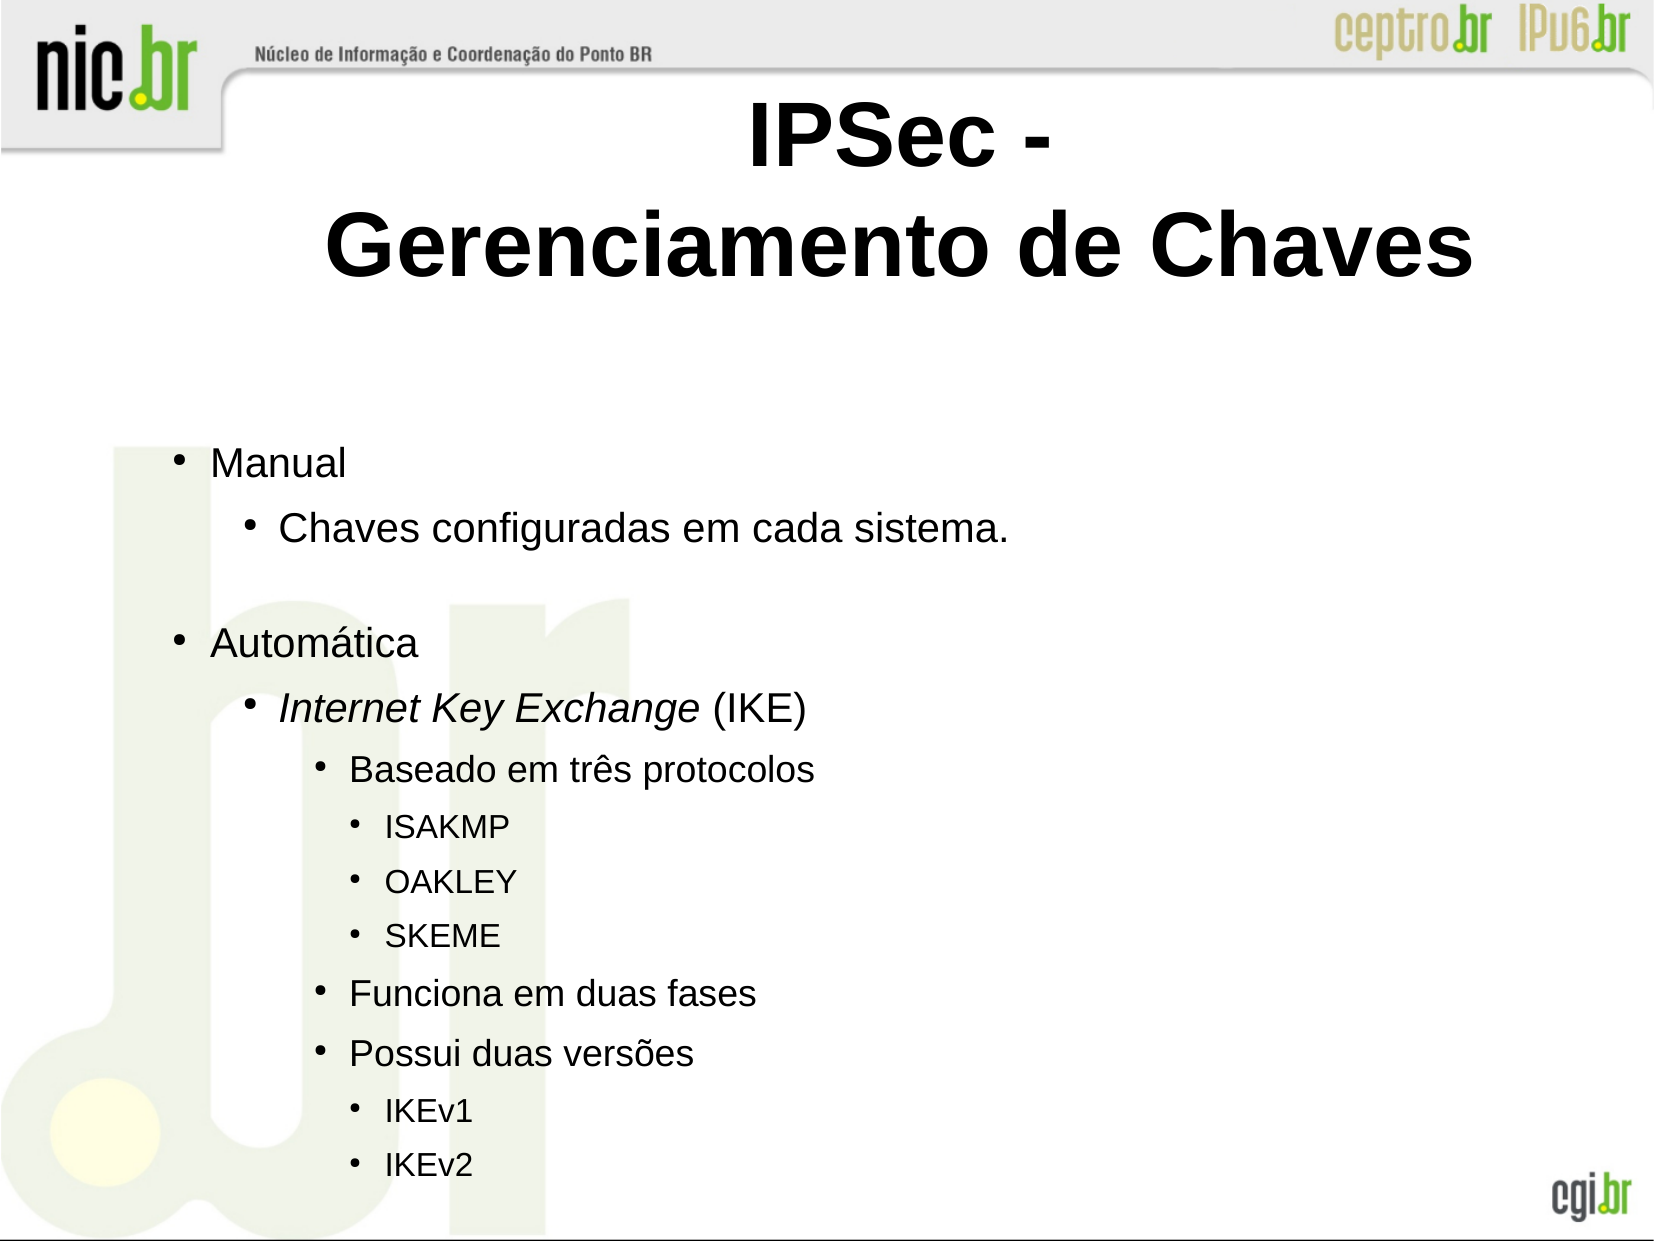

IPSec -
Gerenciamento de Chaves
 Manual
Chaves configuradas em cada sistema.
 Automática
Internet Key Exchange (IKE)‏
Baseado em três protocolos
ISAKMP
OAKLEY
SKEME
Funciona em duas fases
Possui duas versões
IKEv1
IKEv2